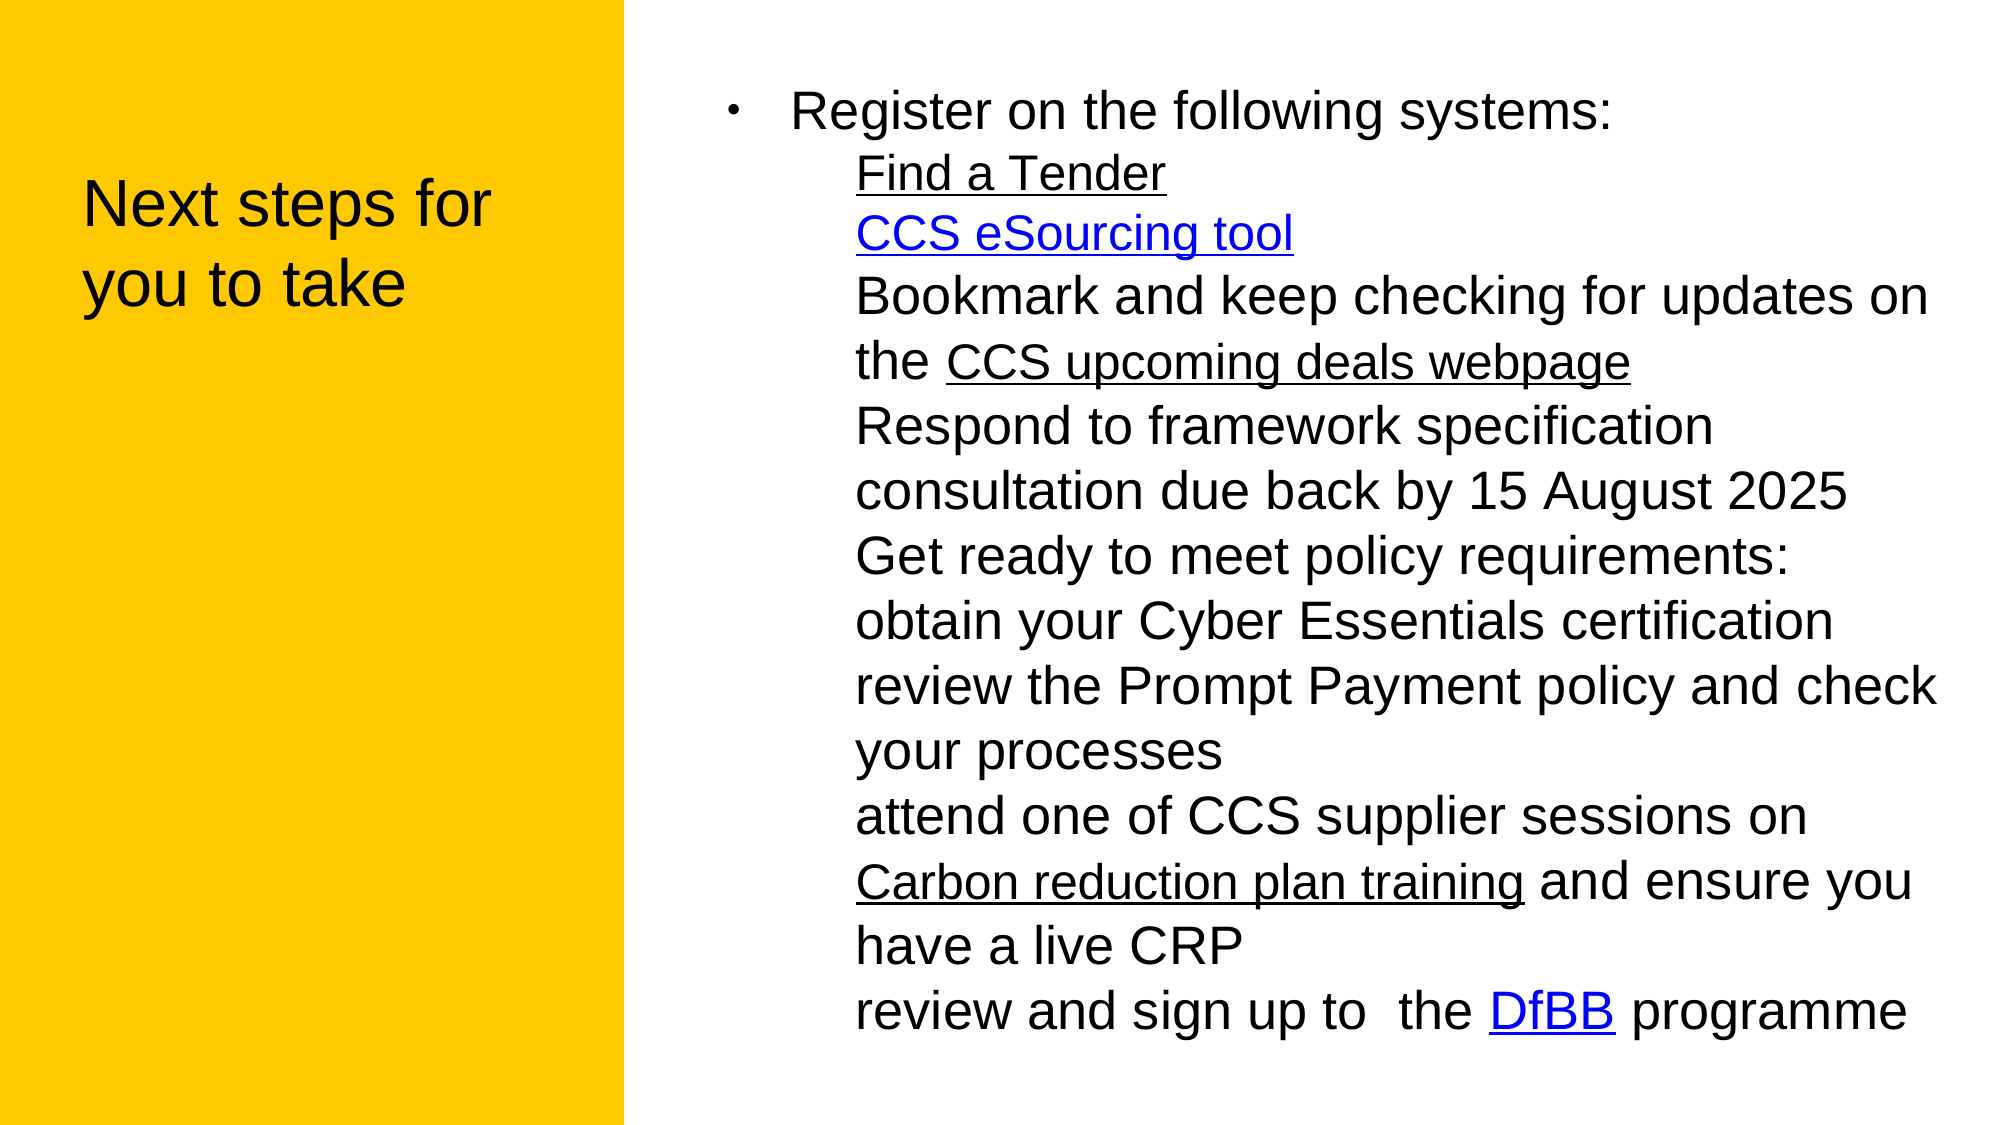

Register on the following systems:
Find a Tender
CCS eSourcing tool
Bookmark and keep checking for updates on the CCS upcoming deals webpage
Respond to framework specification consultation due back by 15 August 2025
Get ready to meet policy requirements:
obtain your Cyber Essentials certification
review the Prompt Payment policy and check your processes
attend one of CCS supplier sessions on Carbon reduction plan training and ensure you have a live CRP
review and sign up to the DfBB programme
Next steps for you to take